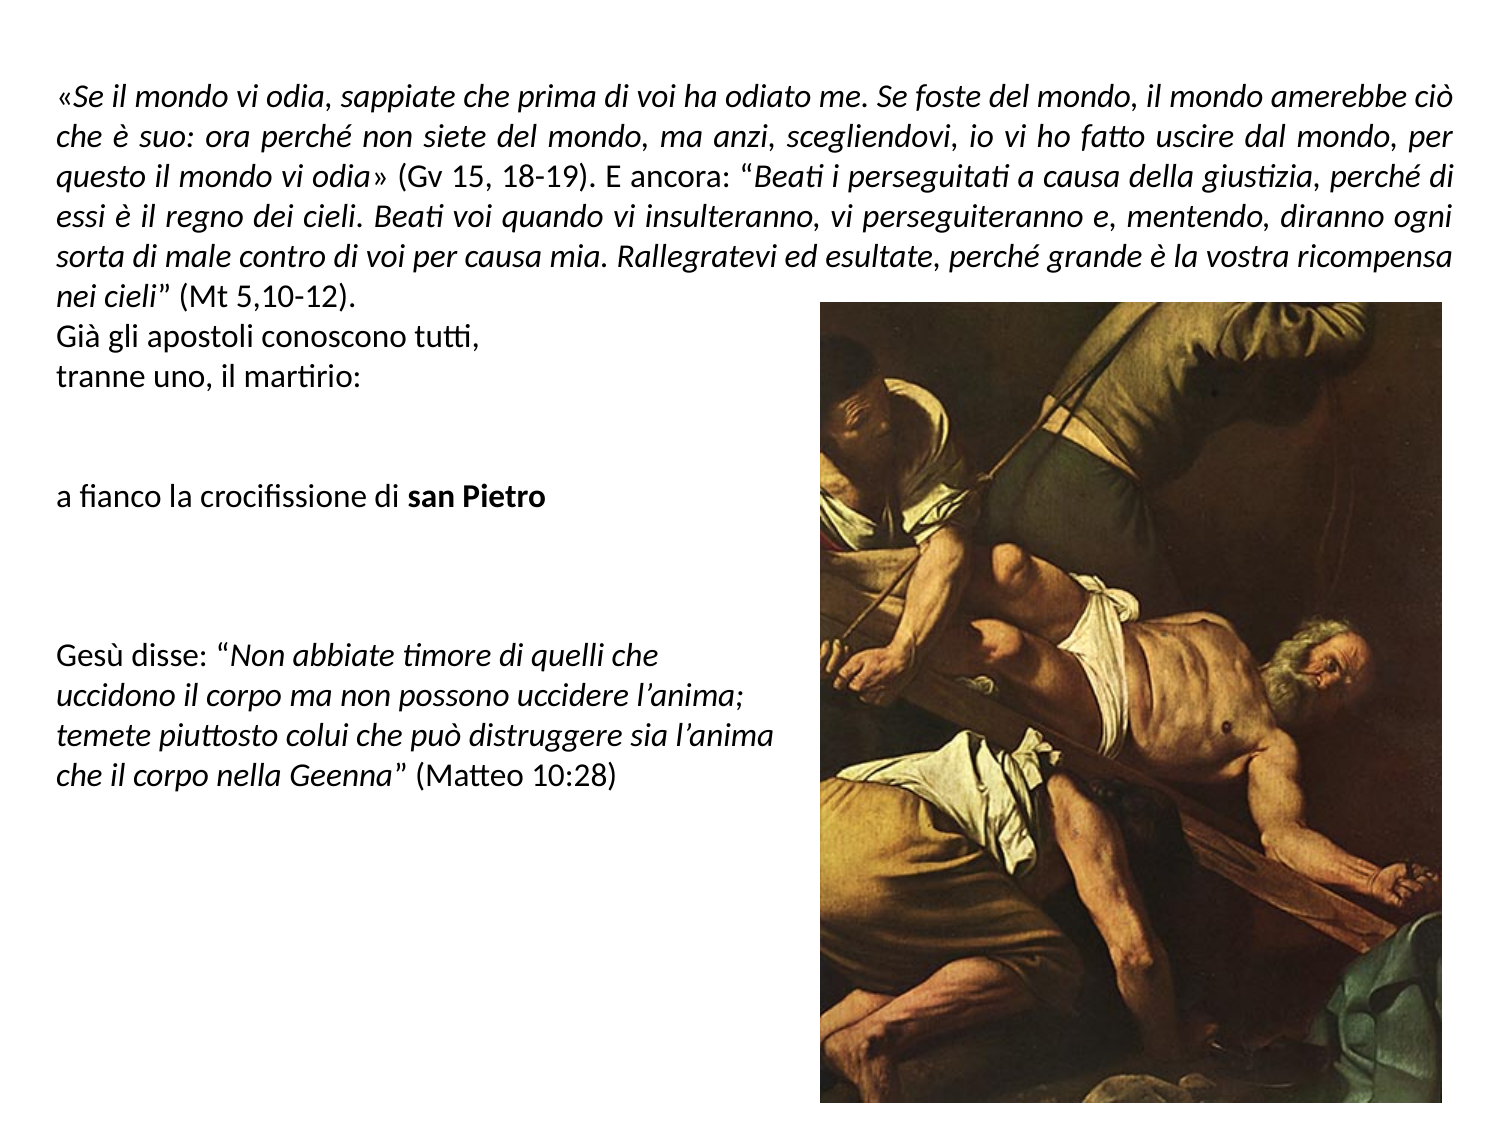

«Se il mondo vi odia, sappiate che prima di voi ha odiato me. Se foste del mondo, il mondo amerebbe ciò che è suo: ora perché non siete del mondo, ma anzi, scegliendovi, io vi ho fatto uscire dal mondo, per questo il mondo vi odia» (Gv 15, 18-19). E ancora: “Beati i perseguitati a causa della giustizia, perché di essi è il regno dei cieli. Beati voi quando vi insulteranno, vi perseguiteranno e, mentendo, diranno ogni sorta di male contro di voi per causa mia. Rallegratevi ed esultate, perché grande è la vostra ricompensa nei cieli” (Mt 5,10-12).
Già gli apostoli conoscono tutti,
tranne uno, il martirio:
a fianco la crocifissione di san Pietro
Gesù disse: “Non abbiate timore di quelli che
uccidono il corpo ma non possono uccidere l’anima;
temete piuttosto colui che può distruggere sia l’anima
che il corpo nella Geenna” (Matteo 10:28)